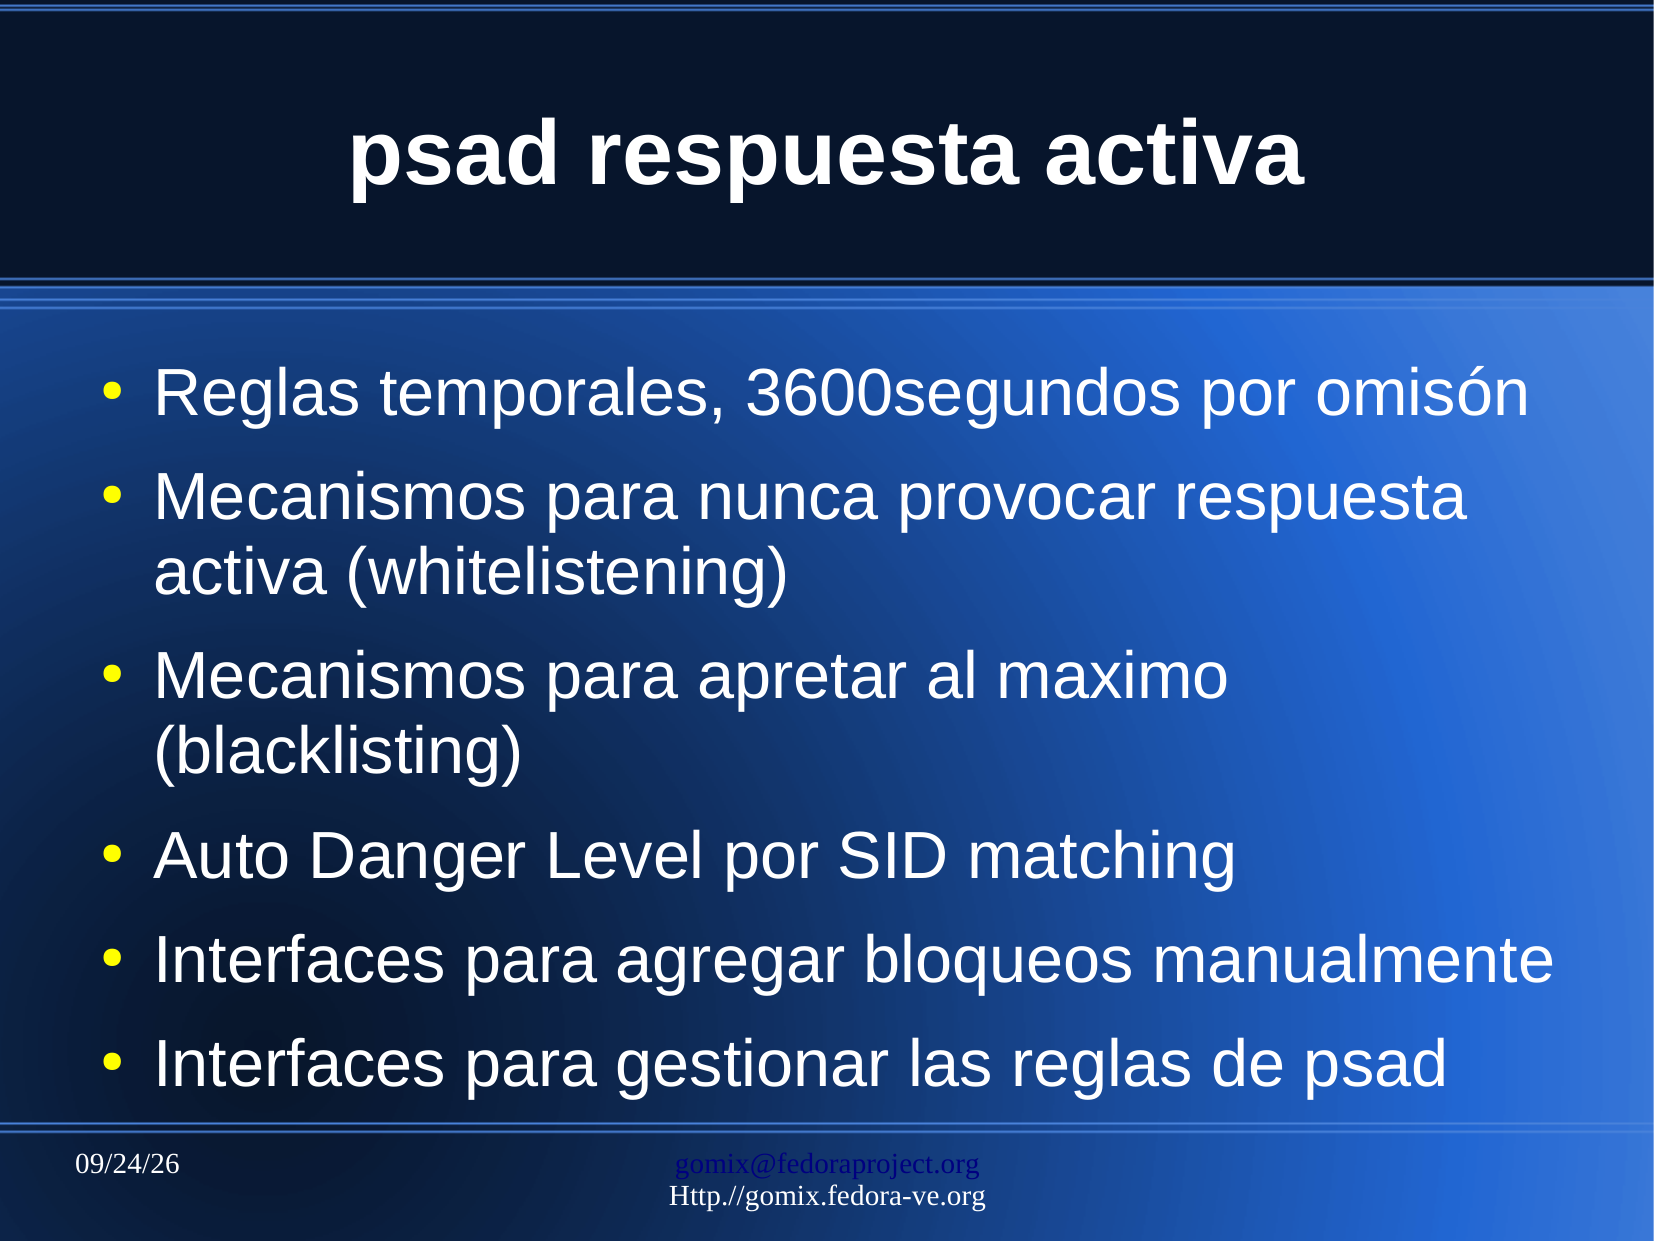

# psad respuesta activa
Reglas temporales, 3600segundos por omisón
Mecanismos para nunca provocar respuesta activa (whitelistening)
Mecanismos para apretar al maximo (blacklisting)
Auto Danger Level por SID matching
Interfaces para agregar bloqueos manualmente
Interfaces para gestionar las reglas de psad